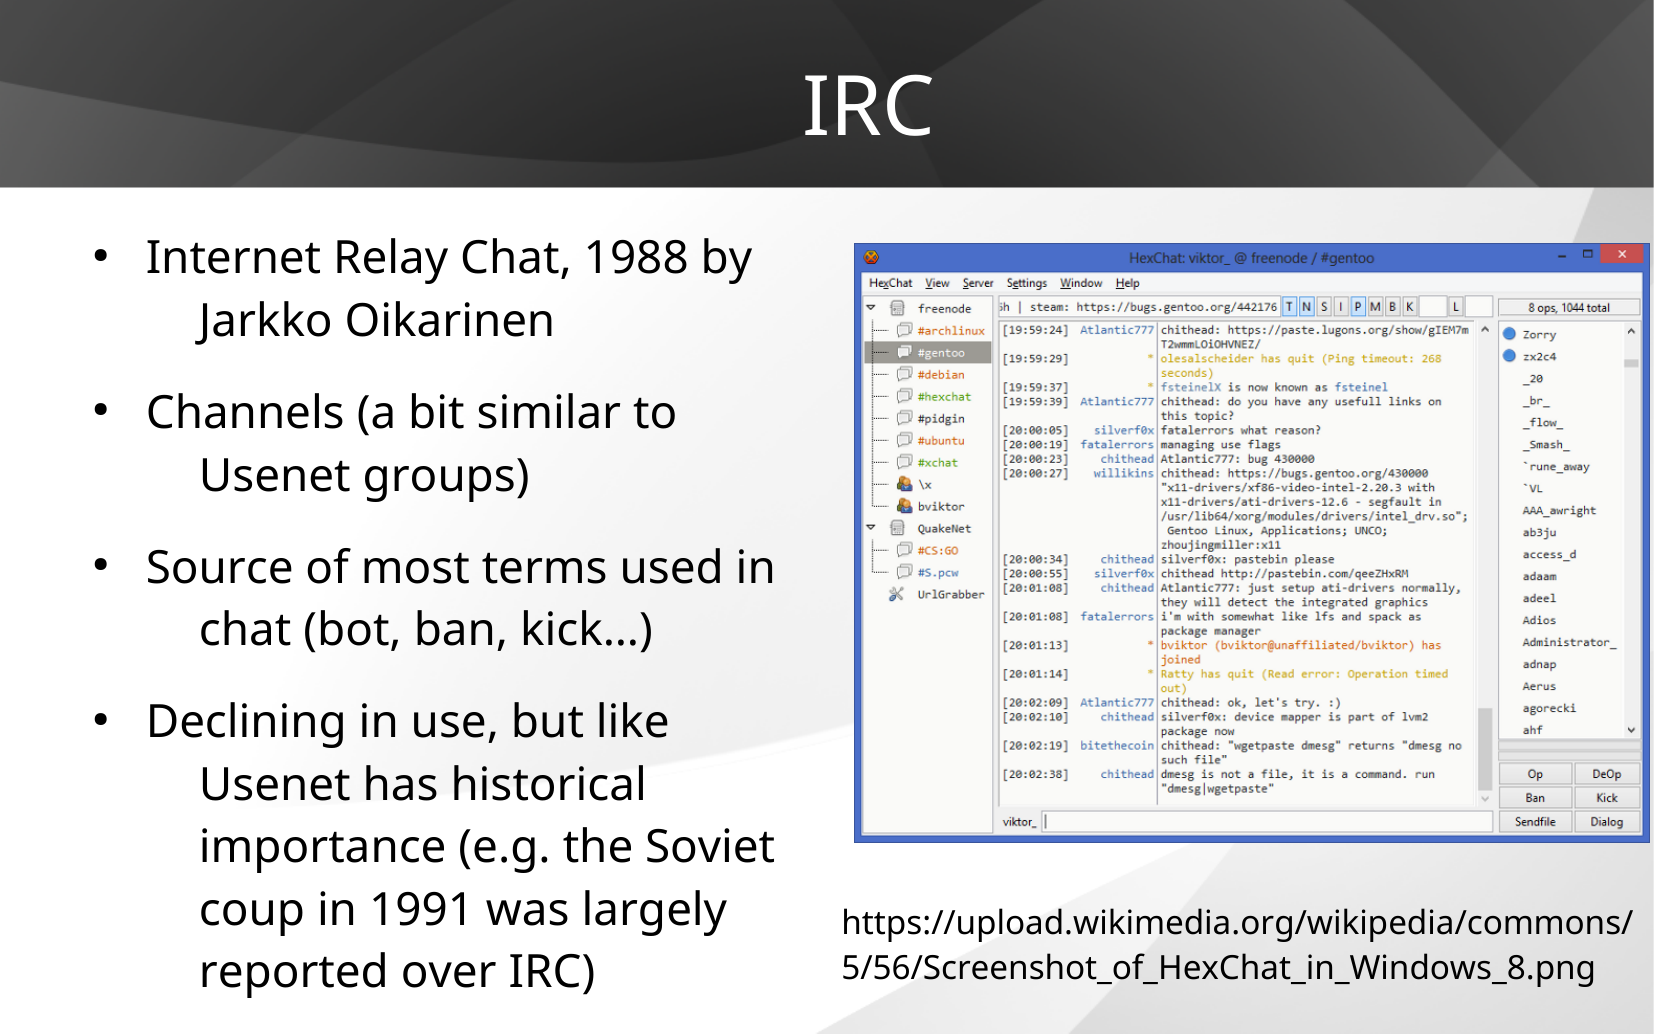

# IRC
Internet Relay Chat, 1988 by Jarkko Oikarinen
Channels (a bit similar to Usenet groups)
Source of most terms used in chat (bot, ban, kick…)
Declining in use, but like Usenet has historical importance (e.g. the Soviet coup in 1991 was largely reported over IRC)
https://upload.wikimedia.org/wikipedia/commons/5/56/Screenshot_of_HexChat_in_Windows_8.png